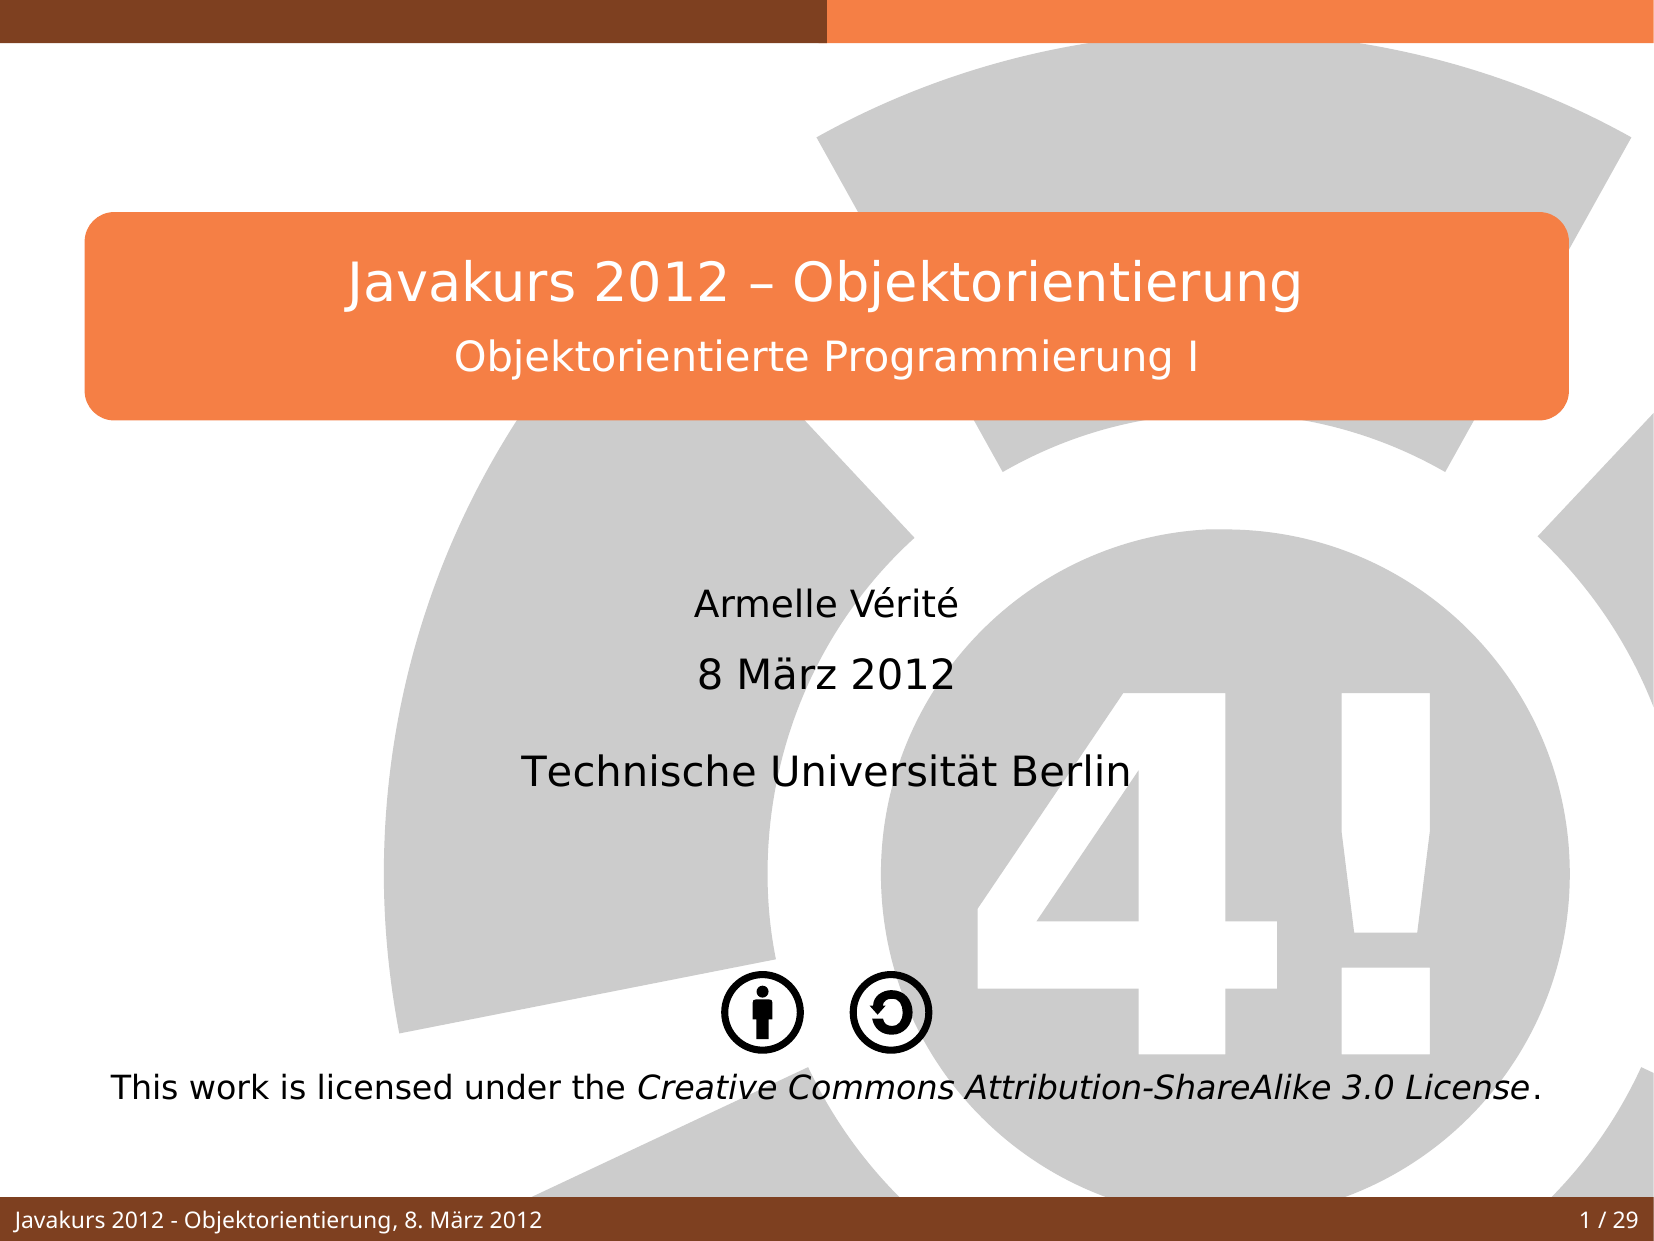

#
Javakurs 2012 – Objektorientierung
Objektorientierte Programmierung I
Armelle Vérité
8 März 2012
Technische Universität Berlin
This work is licensed under the Creative Commons Attribution-ShareAlike 3.0 License.